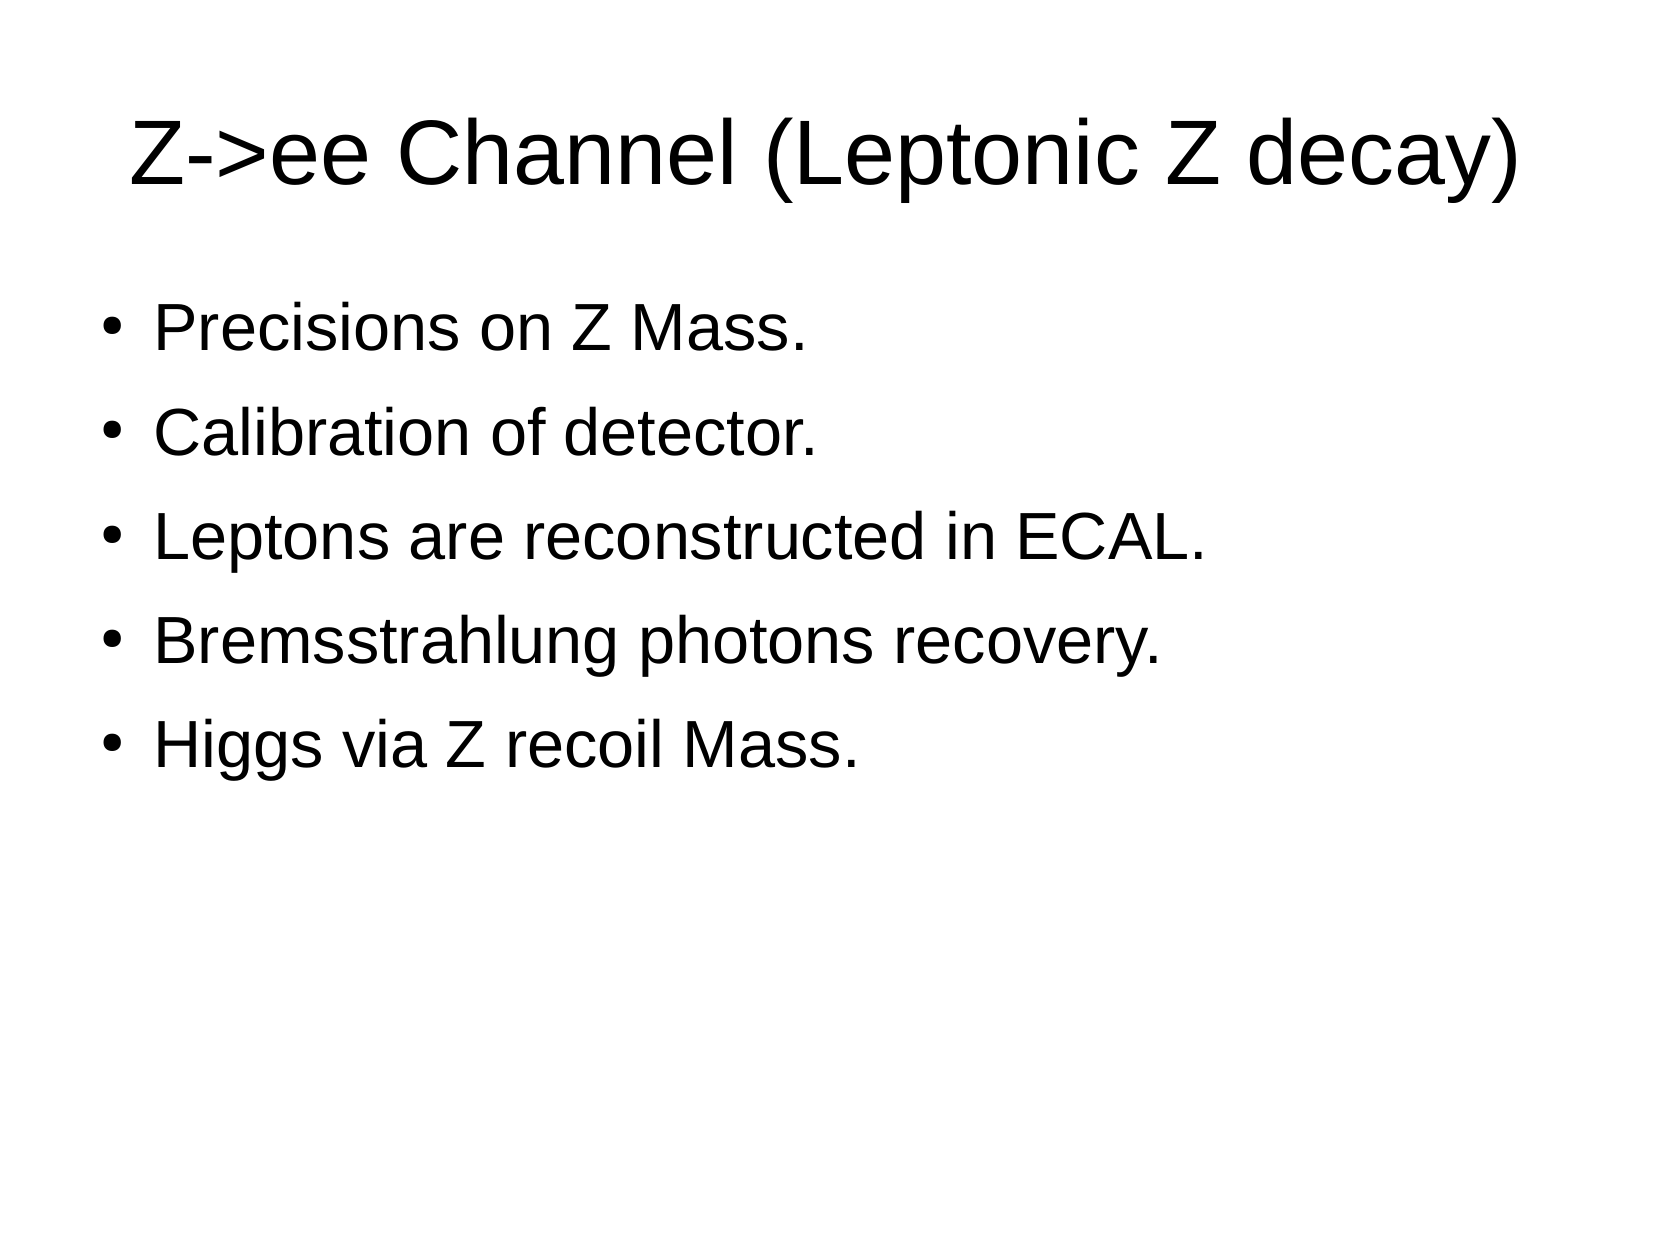

# Z->ee Channel (Leptonic Z decay)
Precisions on Z Mass.
Calibration of detector.
Leptons are reconstructed in ECAL.
Bremsstrahlung photons recovery.
Higgs via Z recoil Mass.